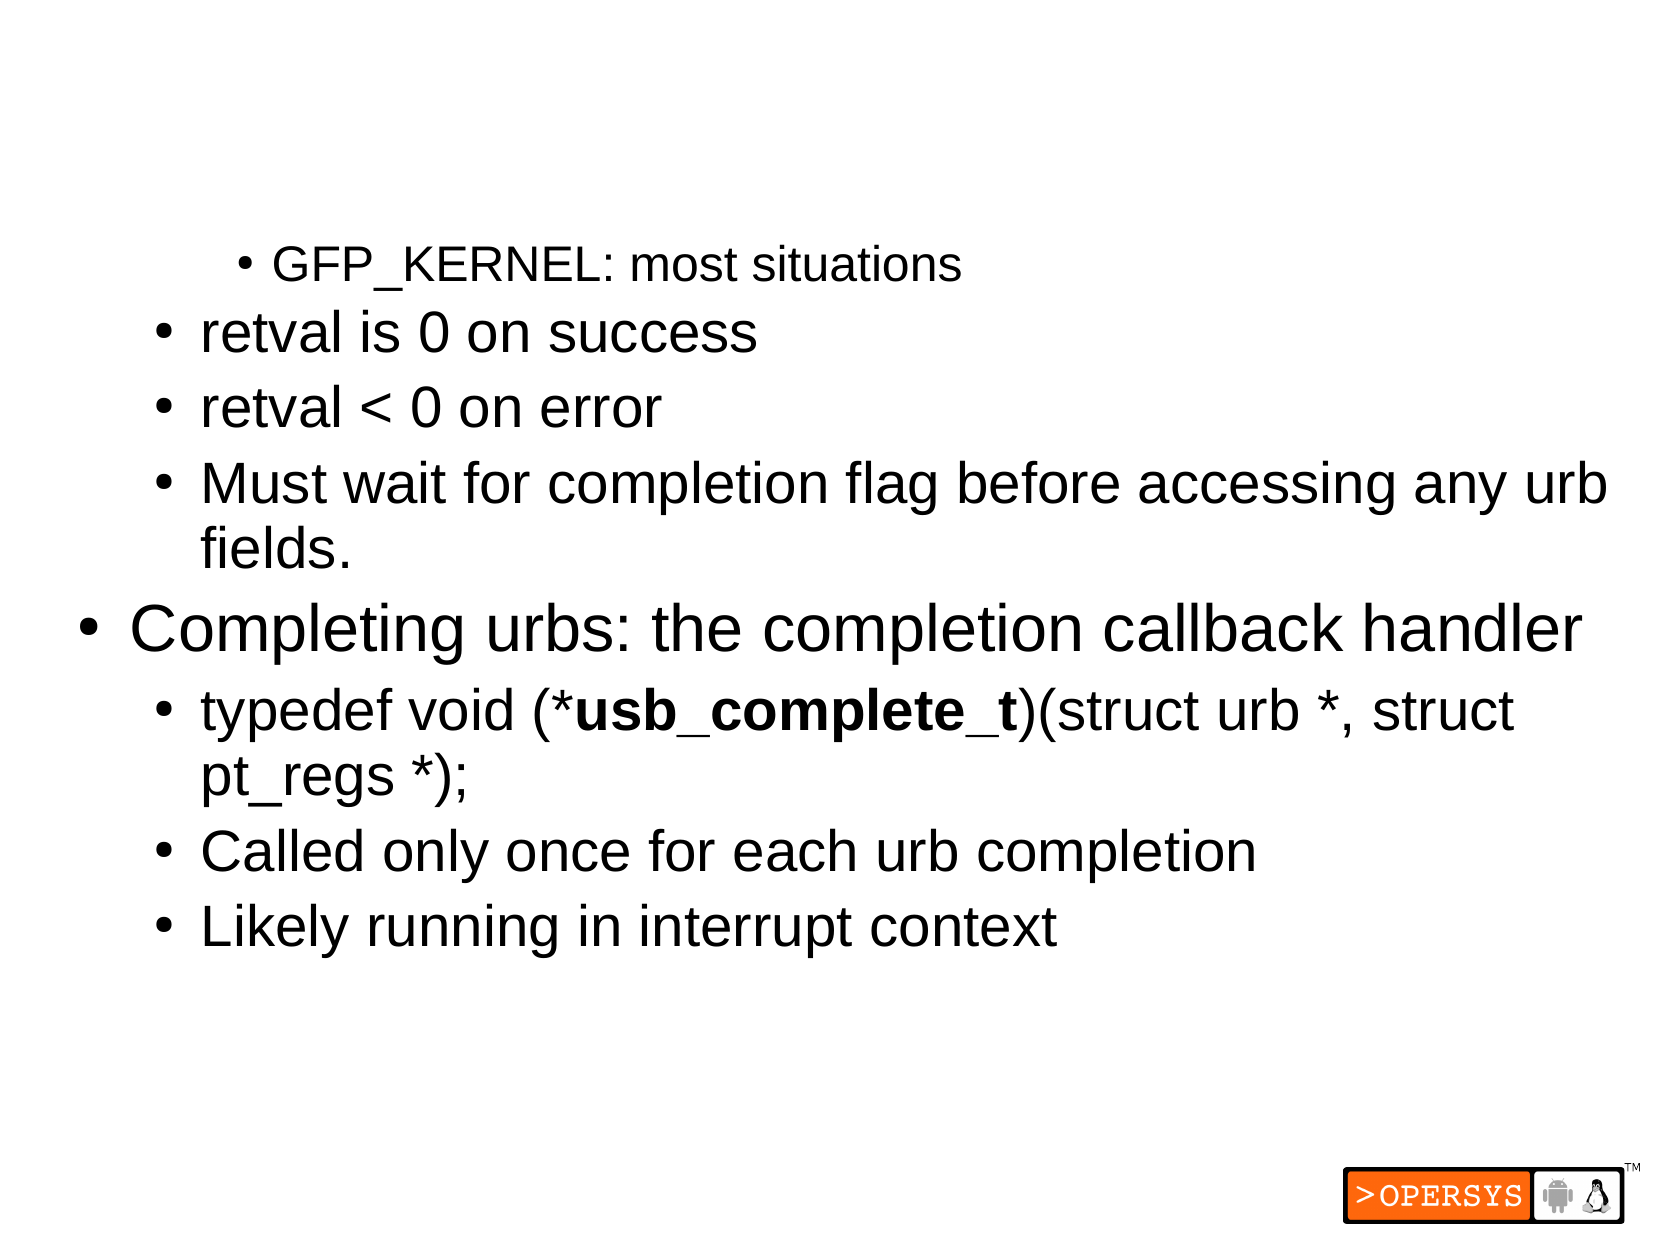

# GFP_KERNEL: most situations
retval is 0 on success
retval < 0 on error
Must wait for completion flag before accessing any urb fields.
Completing urbs: the completion callback handler
typedef void (*usb_complete_t)(struct urb *, struct pt_regs *);
Called only once for each urb completion
Likely running in interrupt context